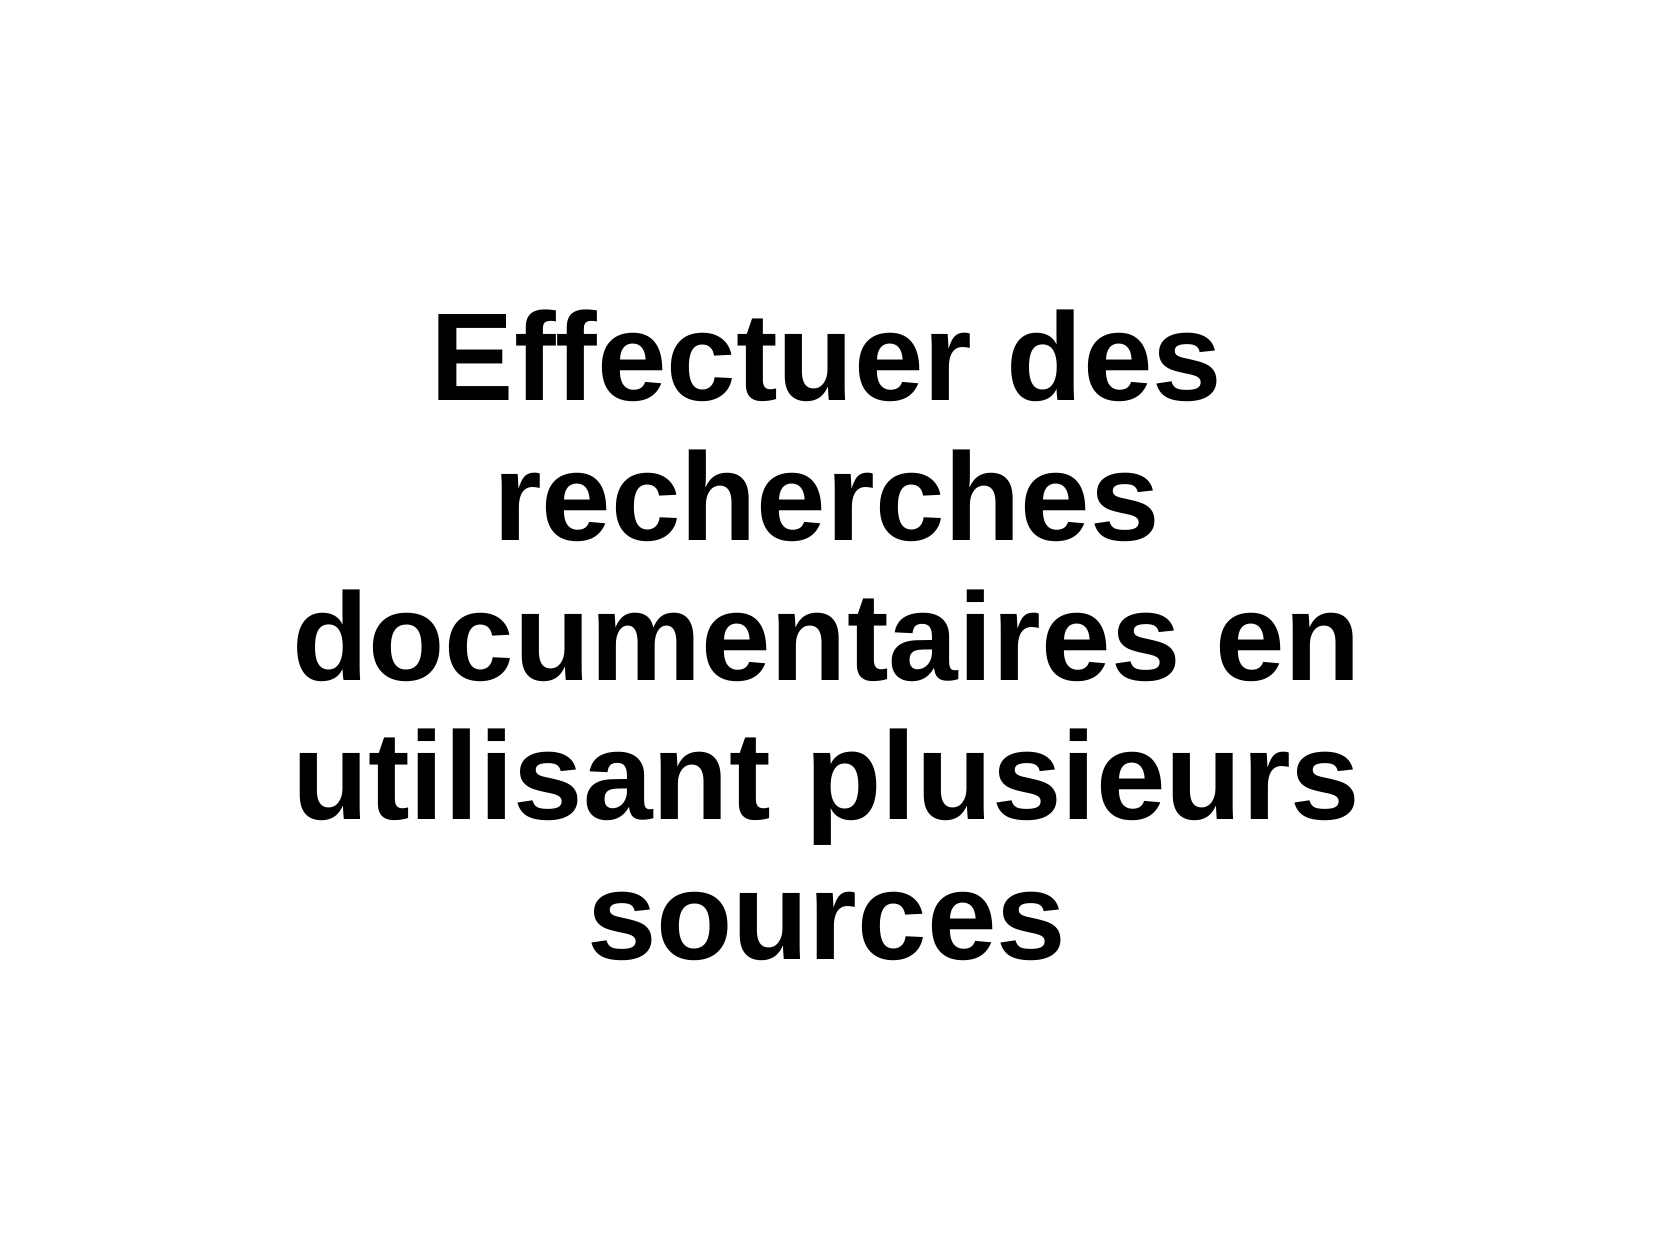

#
Effectuer des recherches documentaires en utilisant plusieurs sources